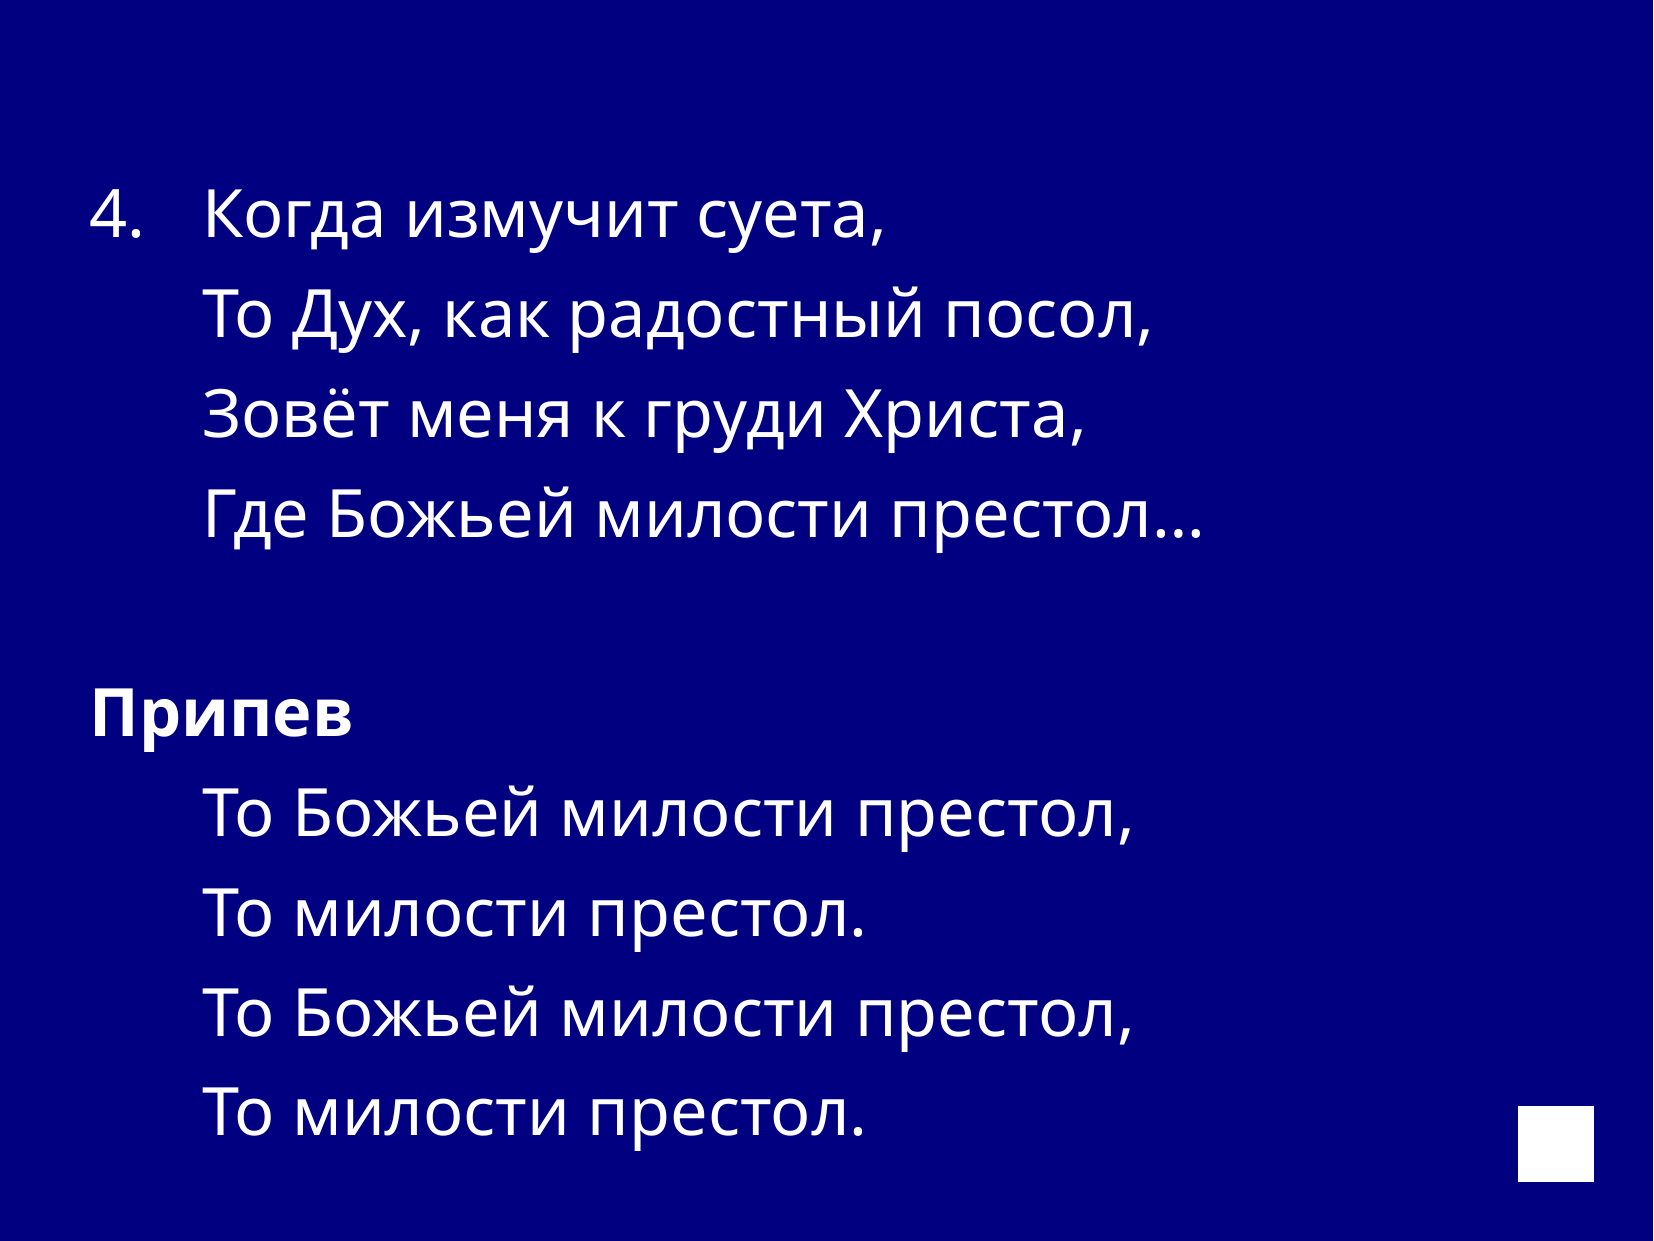

4.	Когда измучит суета,
	То Дух, как радостный посол,
	Зовёт меня к груди Христа,
	Где Божьей милости престол…
Припев
	То Божьей милости престол,
	То милости престол.
	То Божьей милости престол,
	То милости престол.